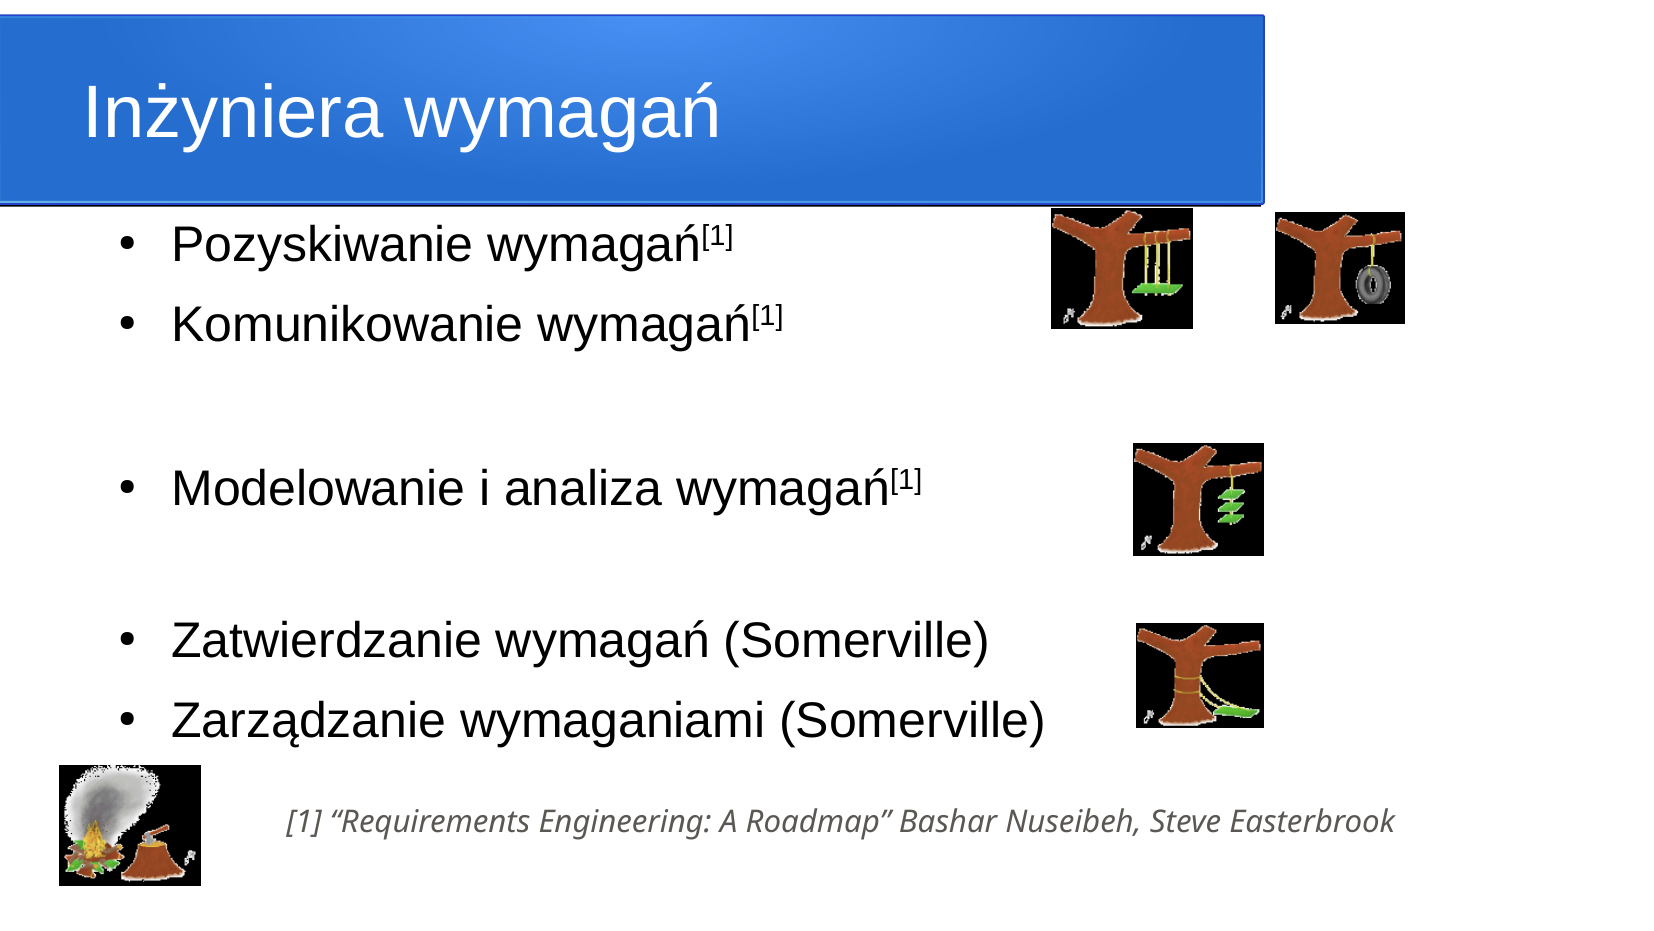

# Inżyniera wymagań
Pozyskiwanie wymagań[1]
Komunikowanie wymagań[1]
Modelowanie i analiza wymagań[1]
Zatwierdzanie wymagań (Somerville)
Zarządzanie wymaganiami (Somerville)
[1] “Requirements Engineering: A Roadmap” Bashar Nuseibeh, Steve Easterbrook